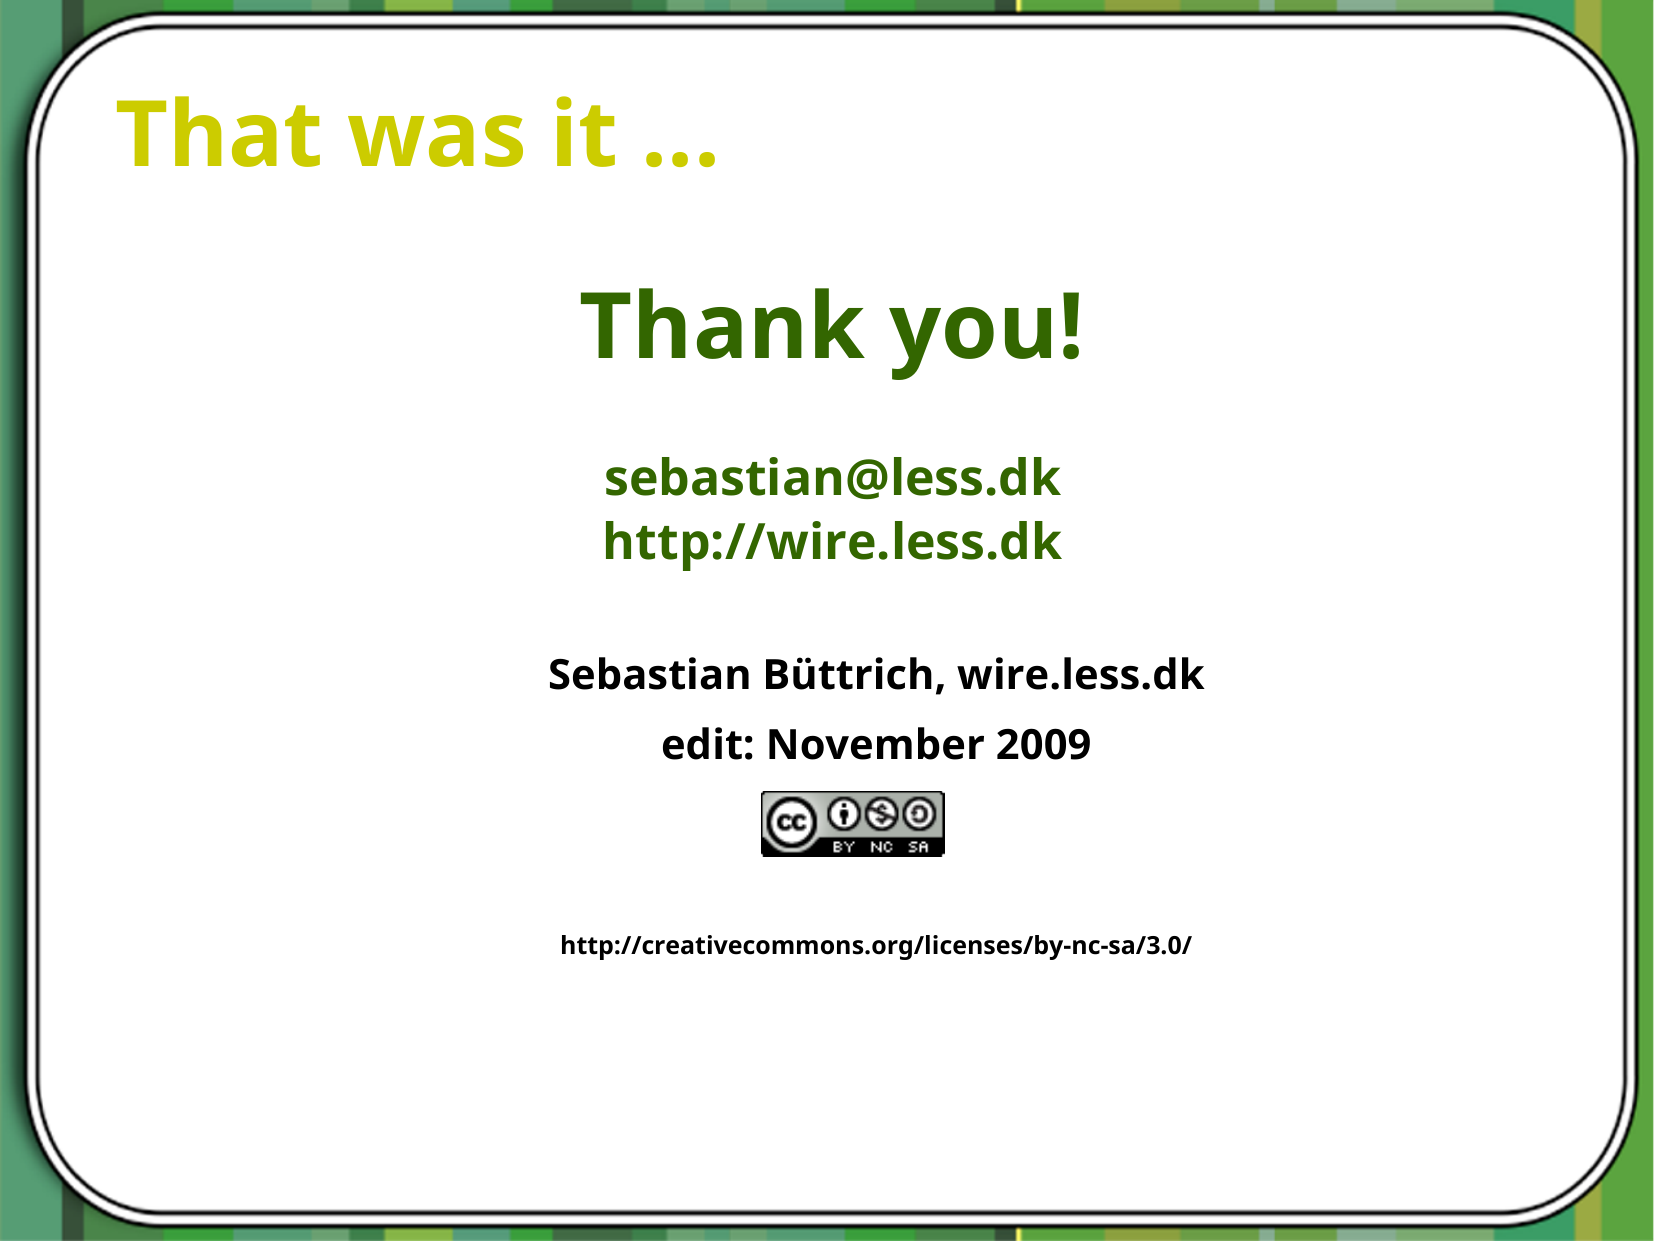

# That was it ...
Thank you!
sebastian@less.dk
http://wire.less.dk
Sebastian Büttrich, wire.less.dk
edit: November 2009
http://creativecommons.org/licenses/by-nc-sa/3.0/